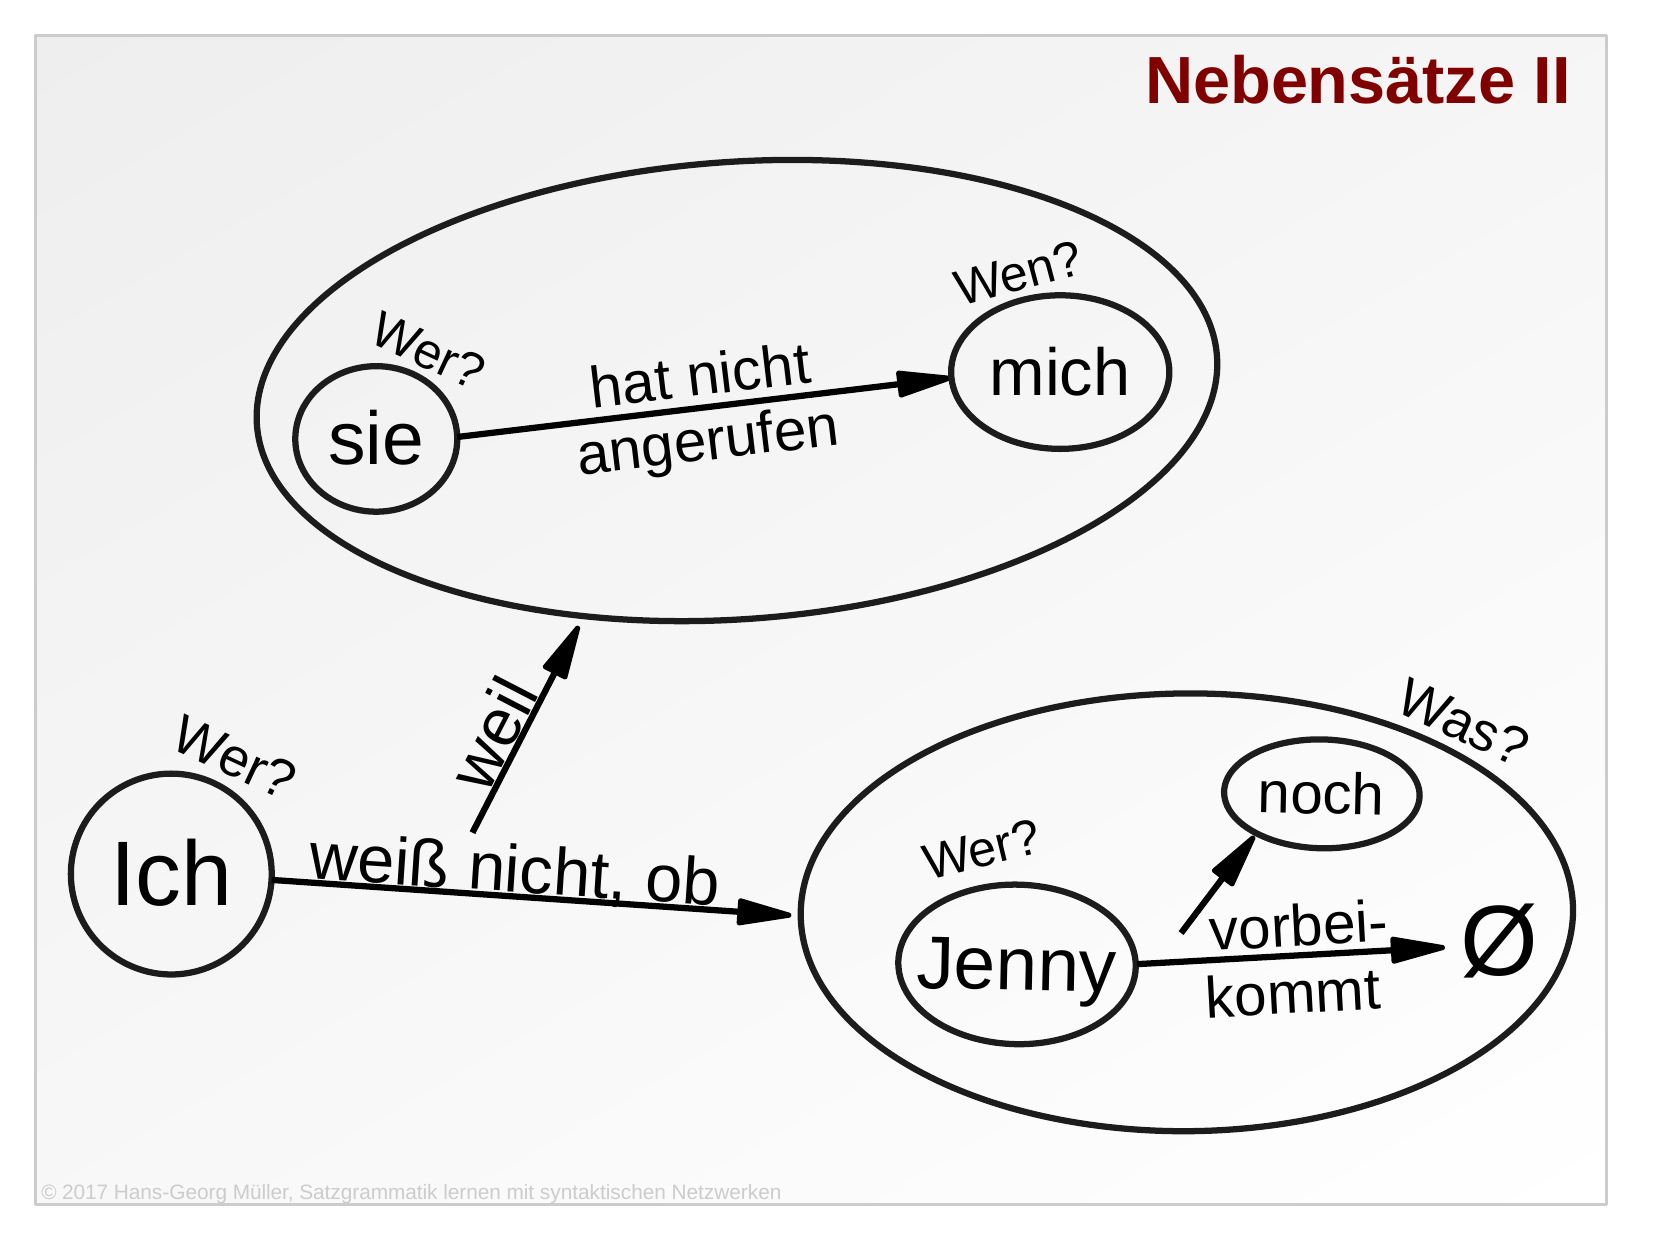

# Nebensätze II
Wen?
mich
Wer?
sie
hat nicht
angerufen
weil
noch
Wer?
Jenny
 vorbei-
kommt
Was?
Wer?
Ich
Ø
weiß nicht, ob